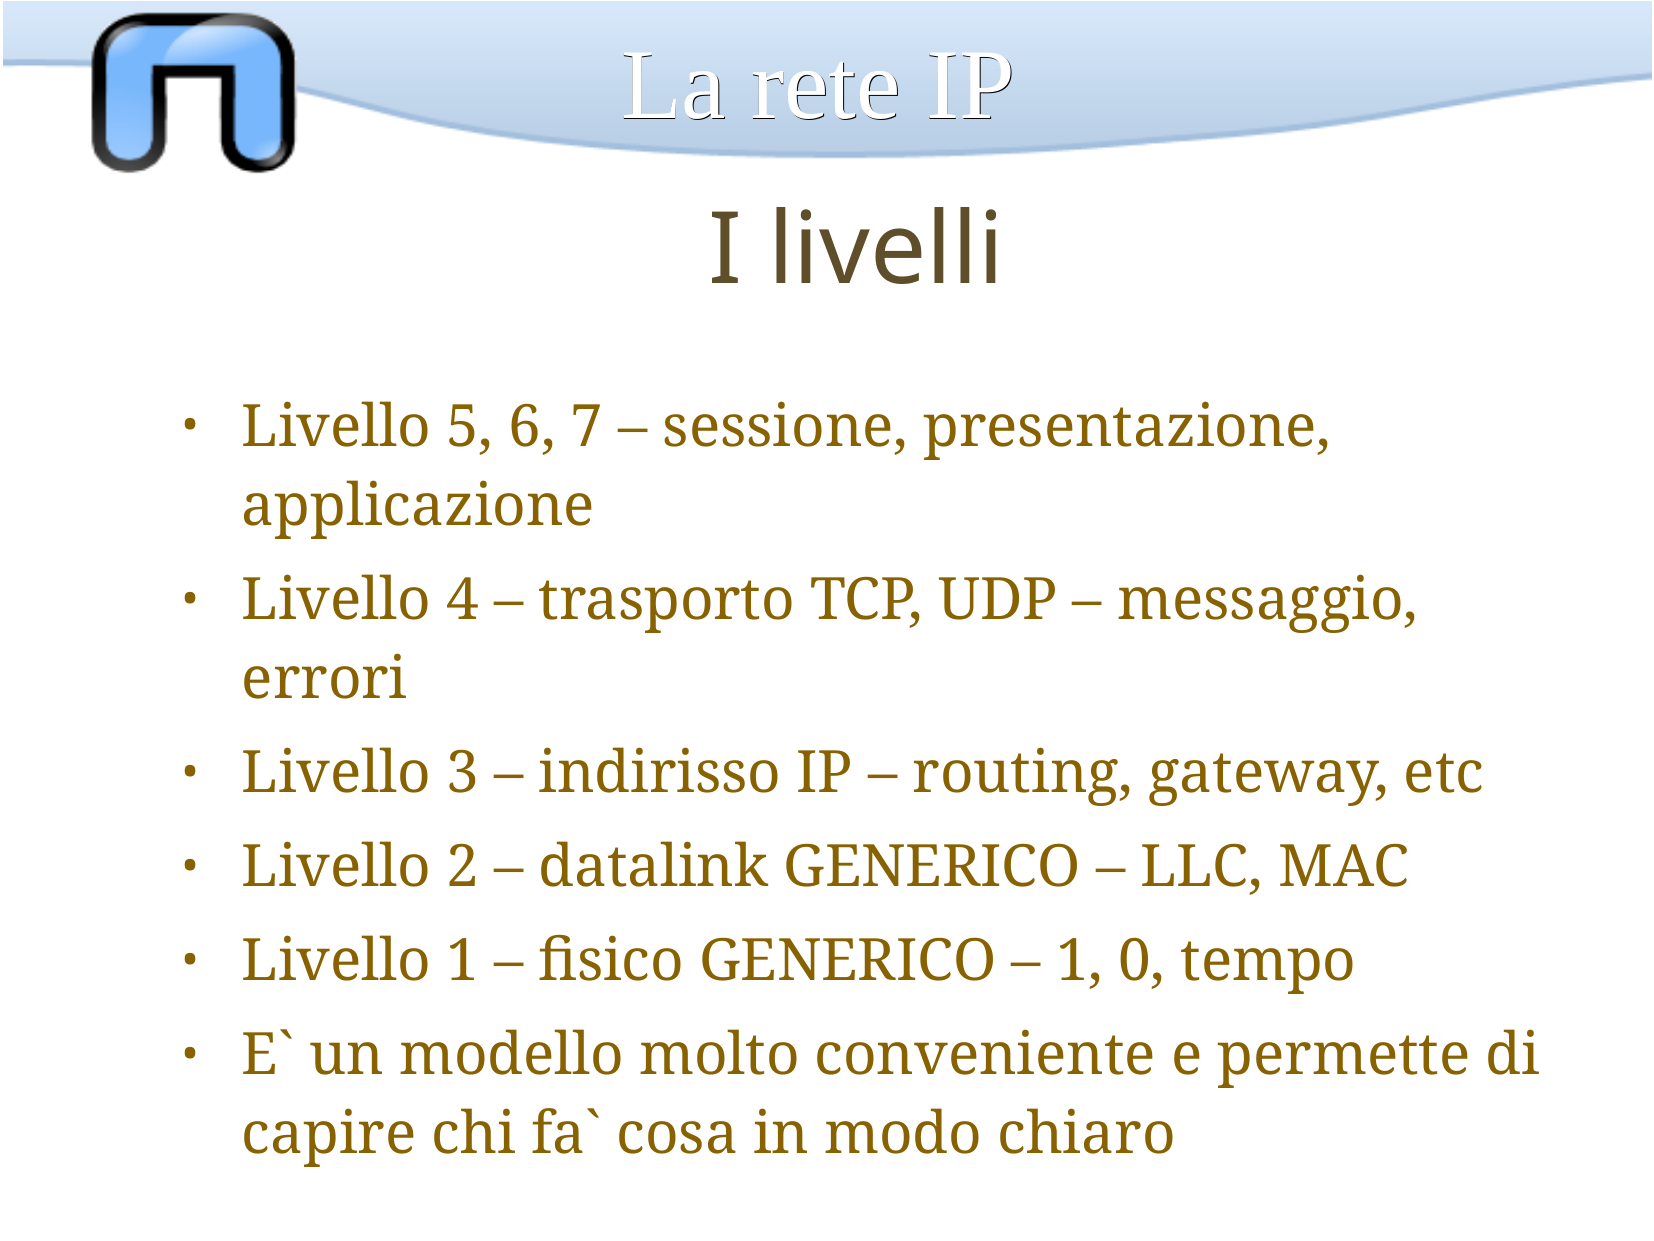

La rete IP
I livelli
# Livello 5, 6, 7 – sessione, presentazione, applicazione
Livello 4 – trasporto TCP, UDP – messaggio, errori
Livello 3 – indirisso IP – routing, gateway, etc
Livello 2 – datalink GENERICO – LLC, MAC
Livello 1 – fisico GENERICO – 1, 0, tempo
E` un modello molto conveniente e permette di capire chi fa` cosa in modo chiaro